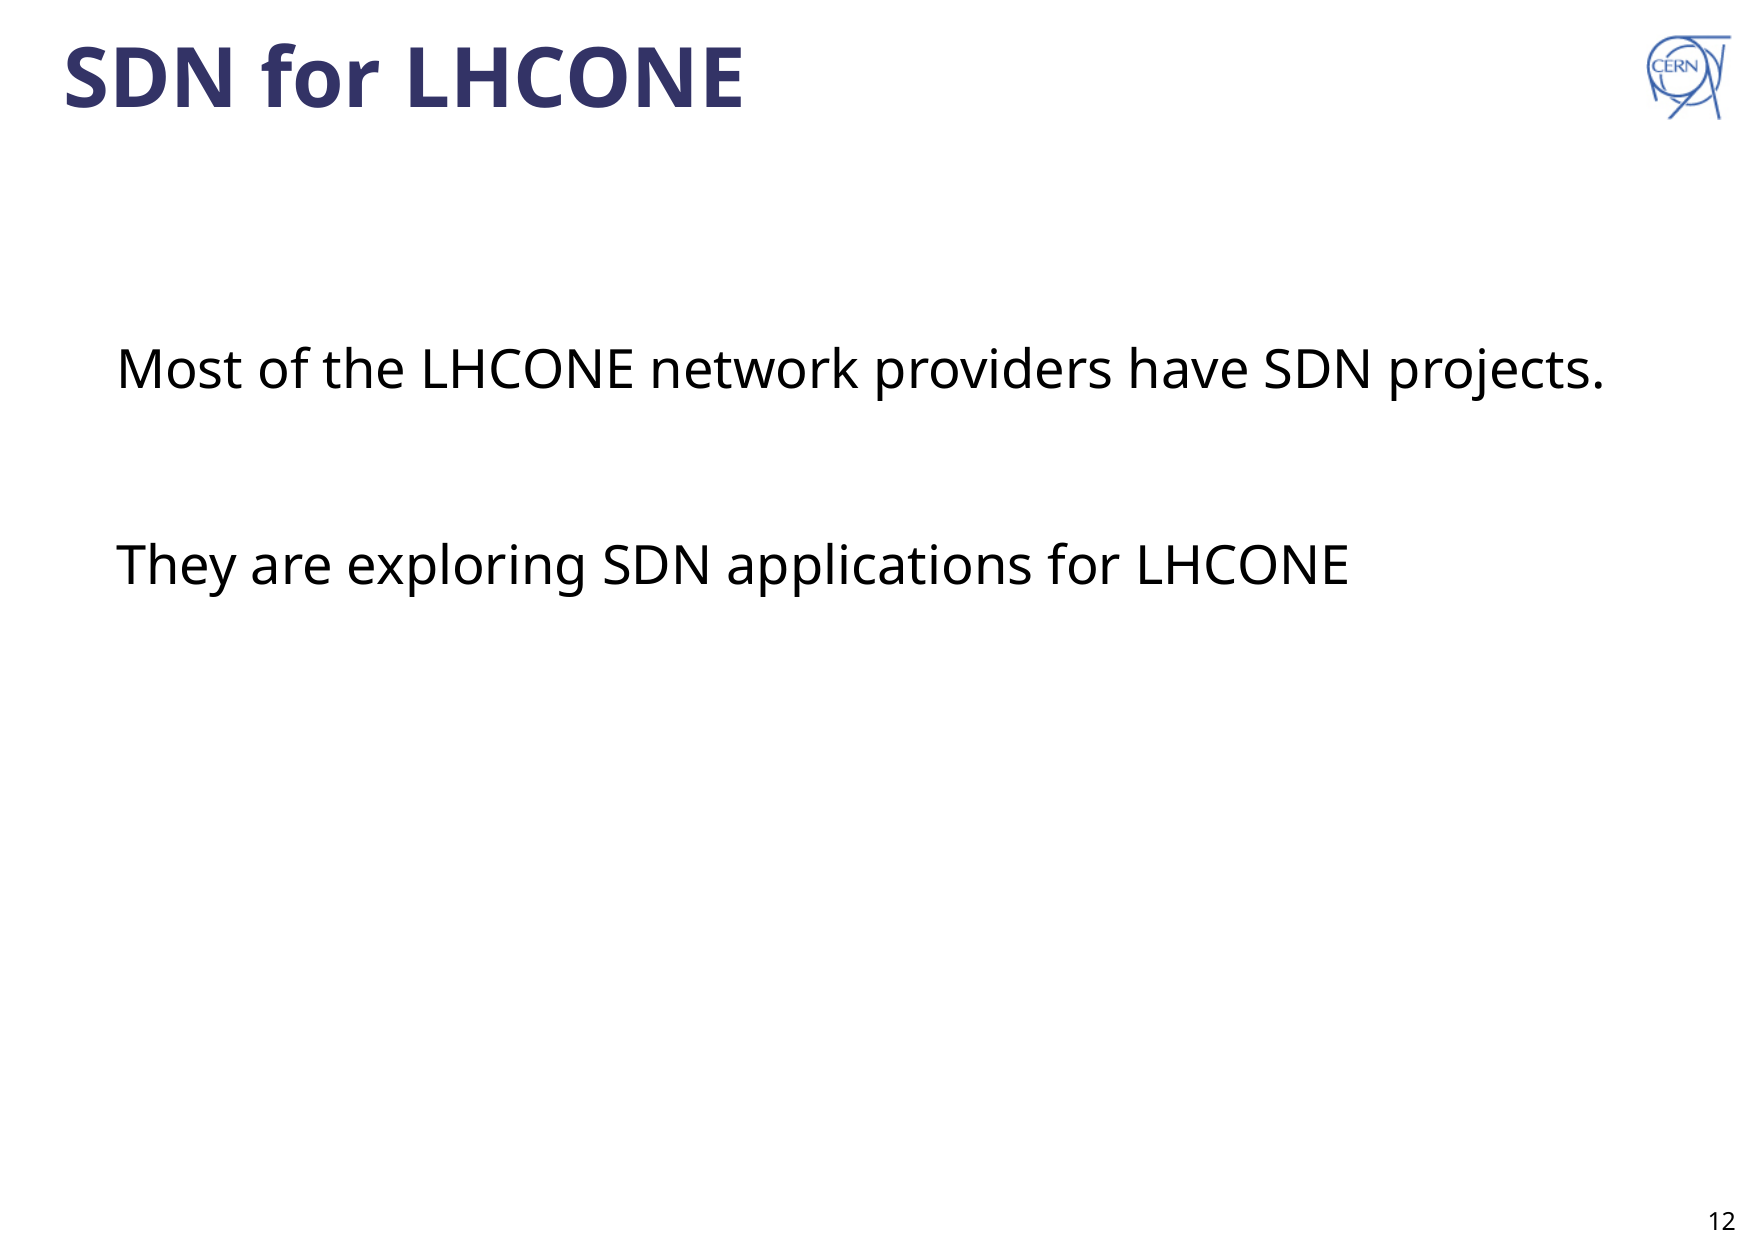

# SDN for LHCONE
Most of the LHCONE network providers have SDN projects.
They are exploring SDN applications for LHCONE
12